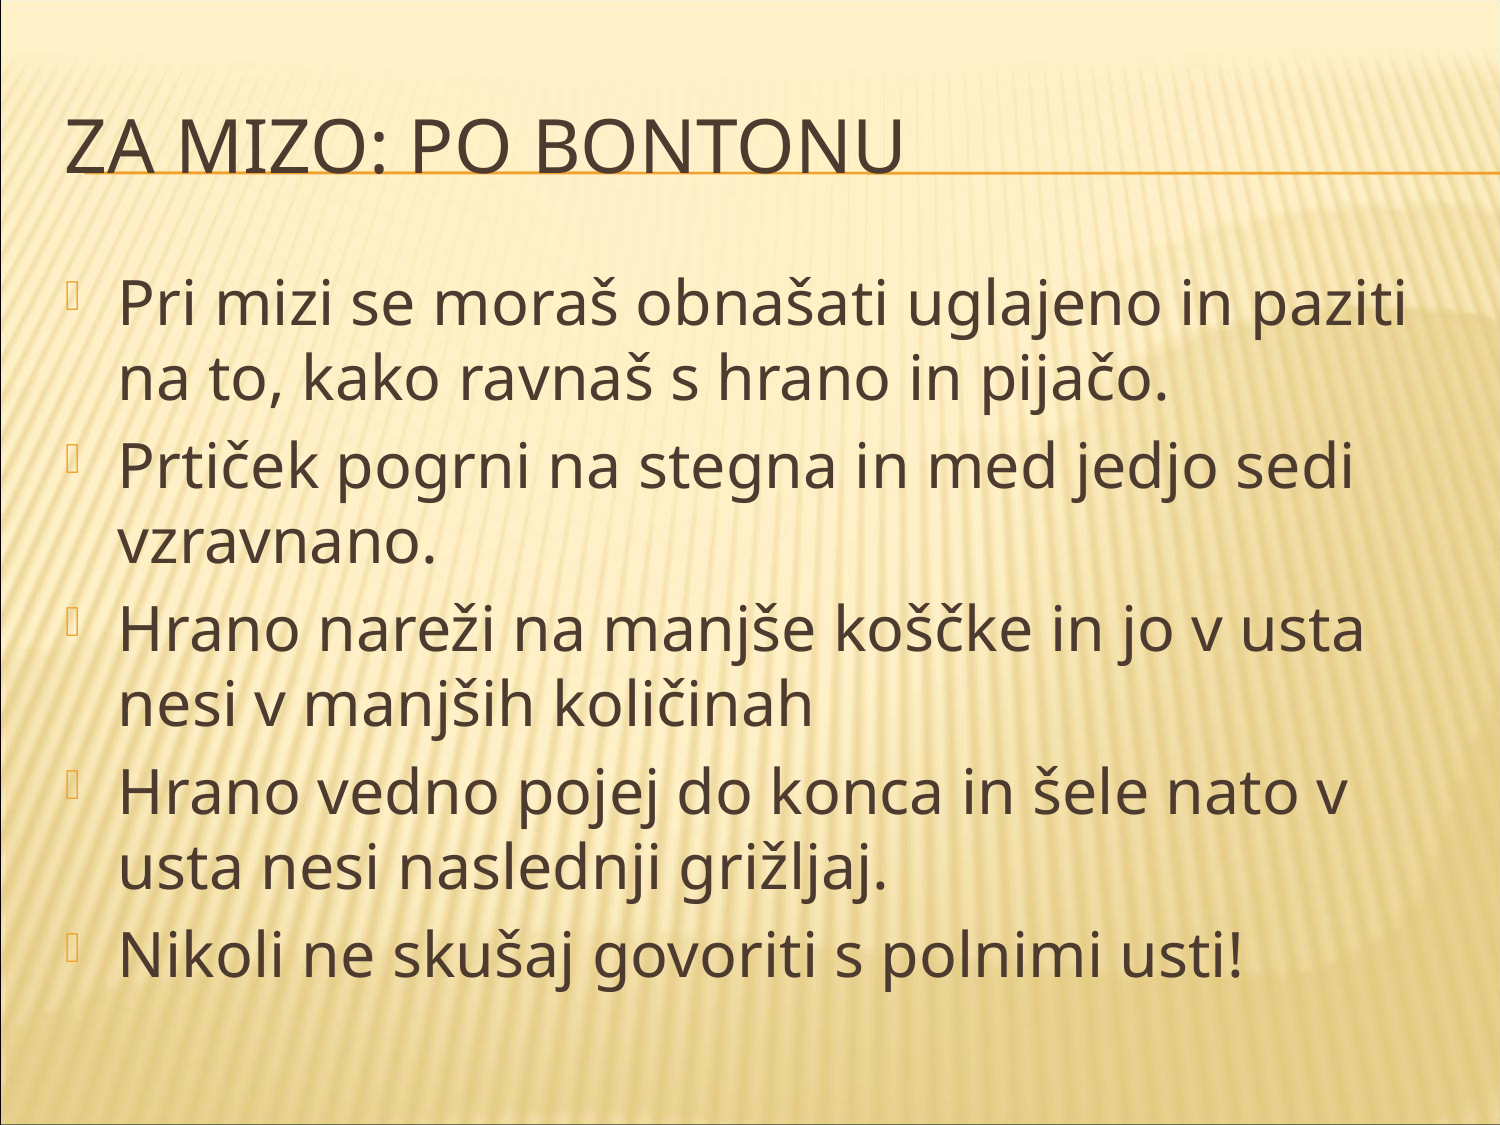

# Za mizo: po bontonu
Pri mizi se moraš obnašati uglajeno in paziti na to, kako ravnaš s hrano in pijačo.
Prtiček pogrni na stegna in med jedjo sedi vzravnano.
Hrano nareži na manjše koščke in jo v usta nesi v manjših količinah
Hrano vedno pojej do konca in šele nato v usta nesi naslednji grižljaj.
Nikoli ne skušaj govoriti s polnimi usti!